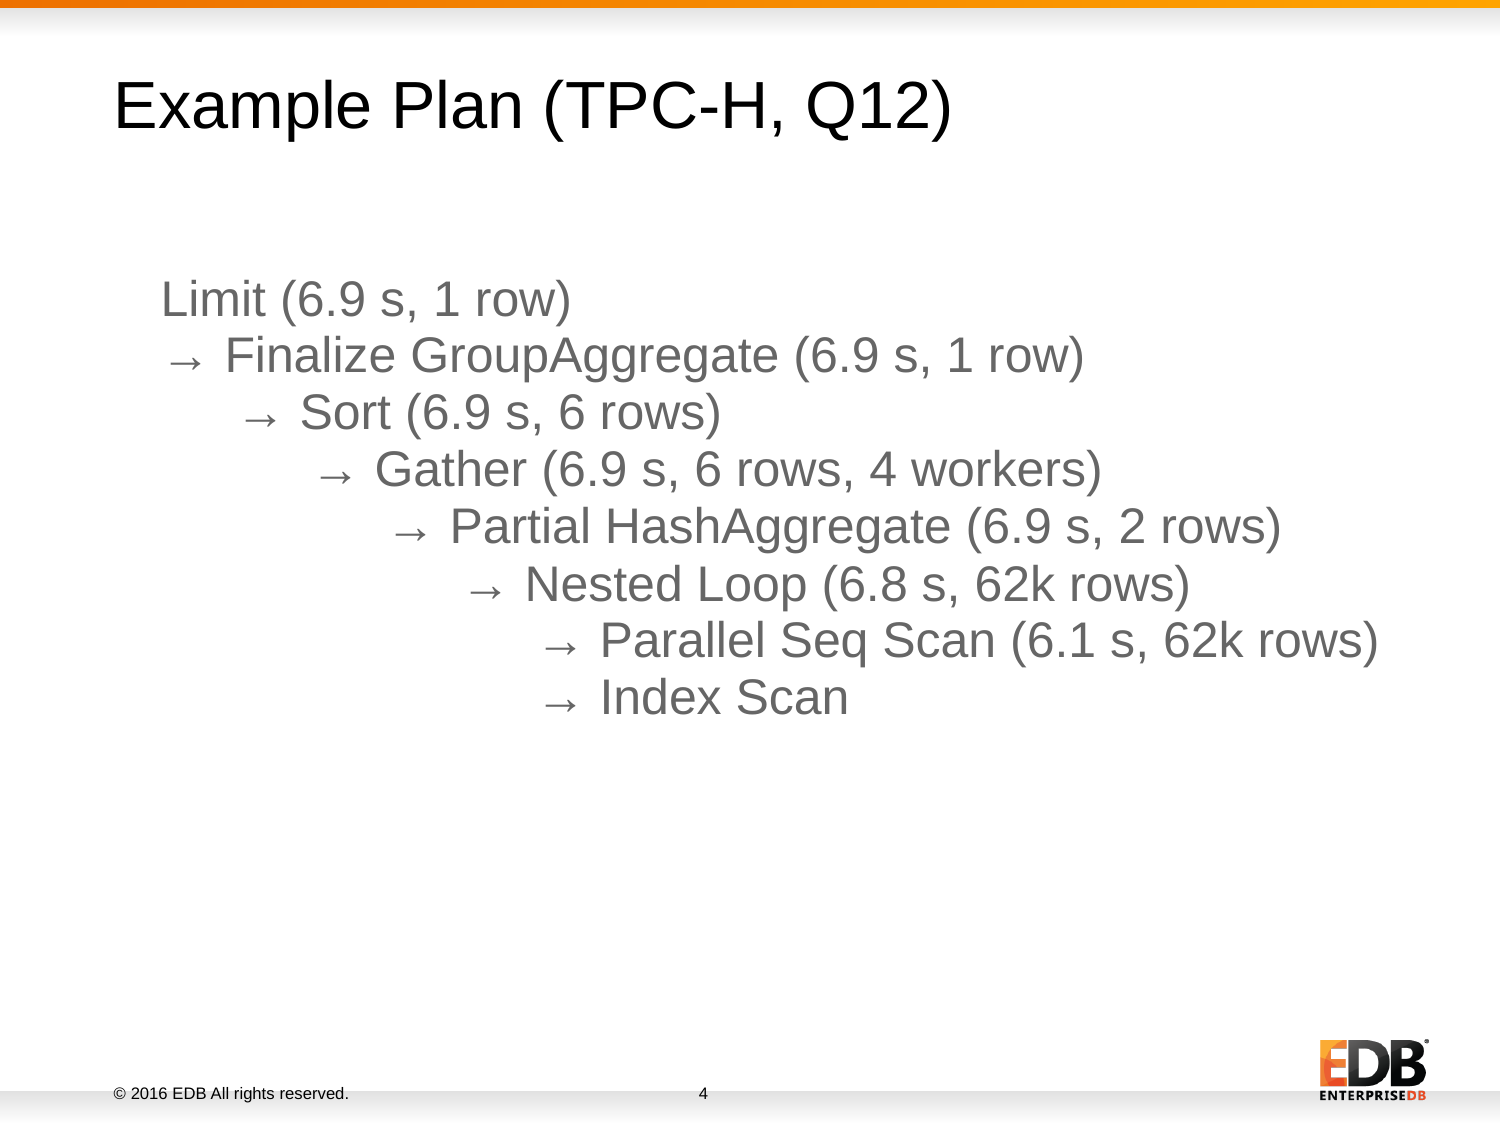

Example Plan (TPC-H, Q12)
# Limit (6.9 s, 1 row) → Finalize GroupAggregate (6.9 s, 1 row) → Sort (6.9 s, 6 rows) → Gather (6.9 s, 6 rows, 4 workers) → Partial HashAggregate (6.9 s, 2 rows) → Nested Loop (6.8 s, 62k rows) → Parallel Seq Scan (6.1 s, 62k rows) → Index Scan